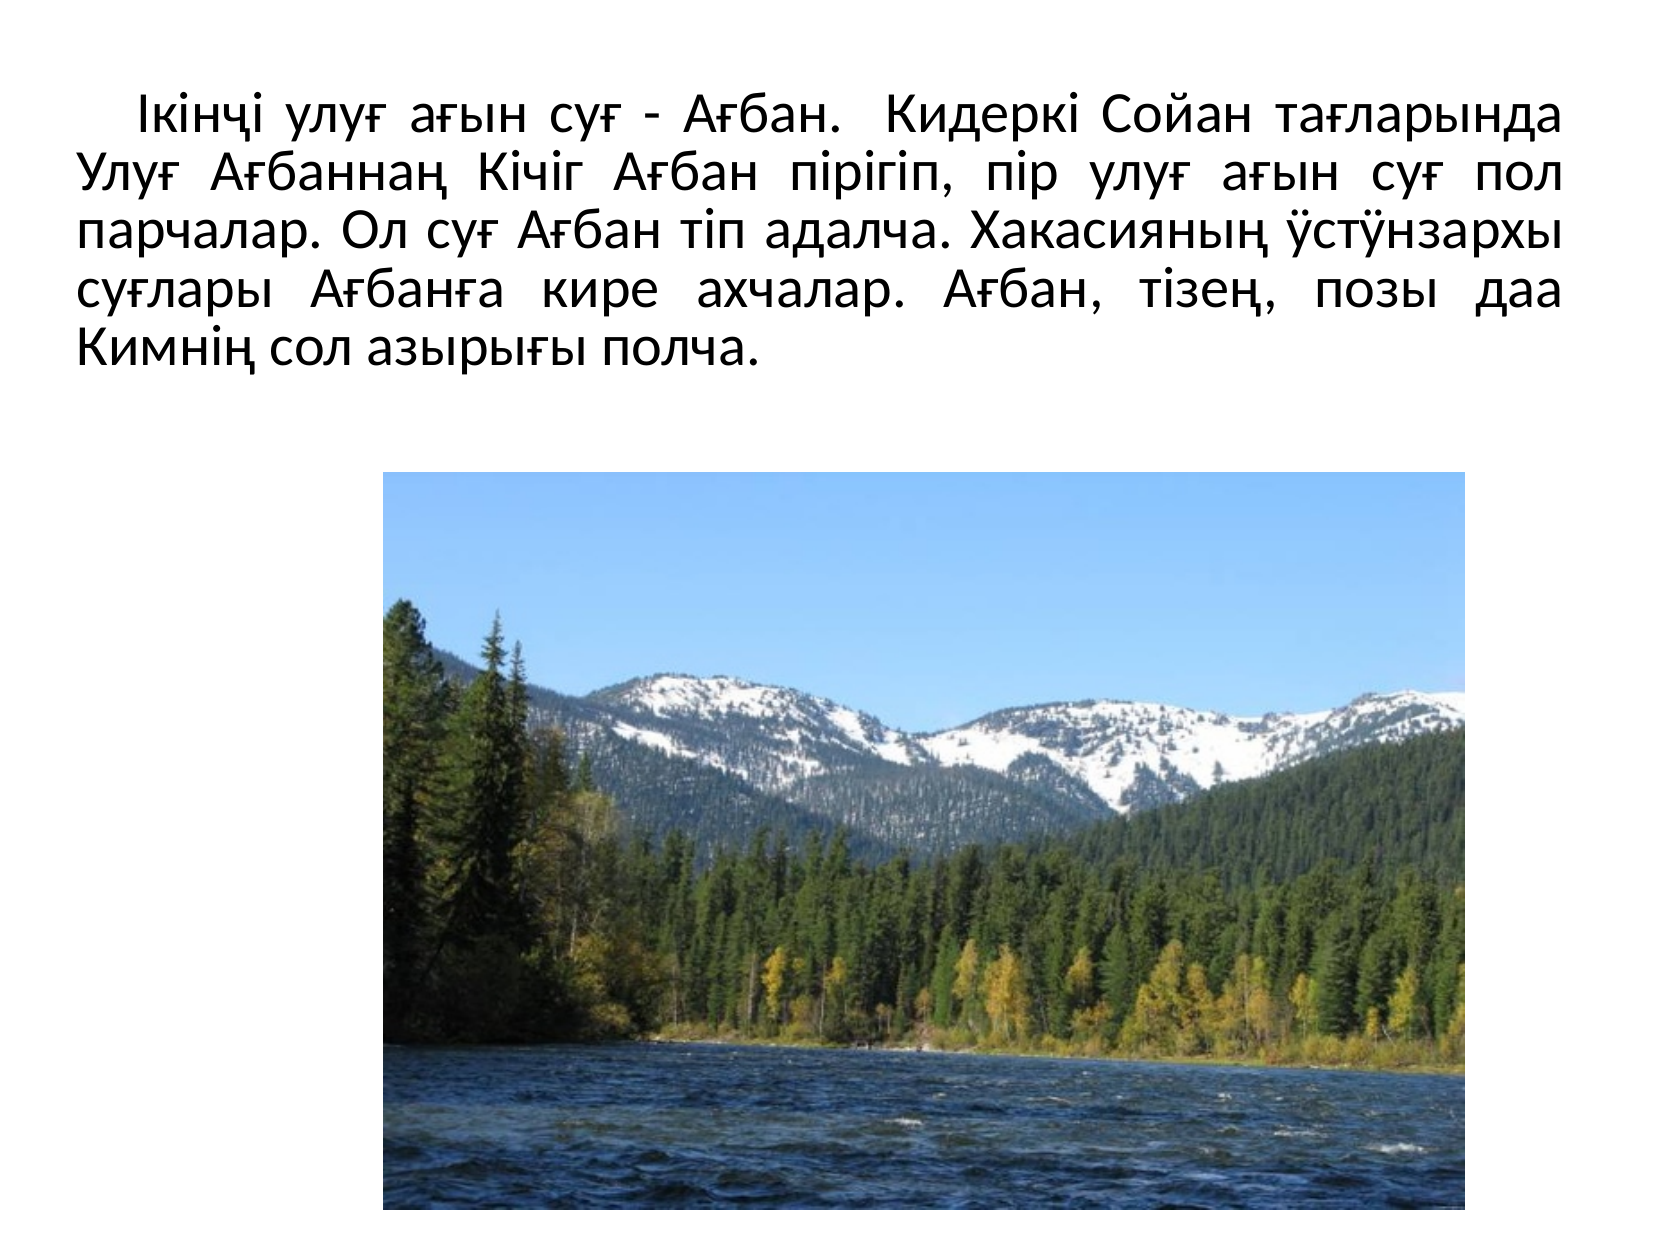

# Ікінҷі улуғ ағын суғ - Ағбан. Кидеркі Сойан тағларында Улуғ Ағбаннаң Кічіг Ағбан пірігіп, пір улуғ ағын суғ пол парчалар. Ол суғ Ағбан тіп адалча. Хакасияның ӱстӱнзархы суғлары Ағбанға кире ахчалар. Ағбан, тізең, позы даа Кимнің сол азырығы полча.